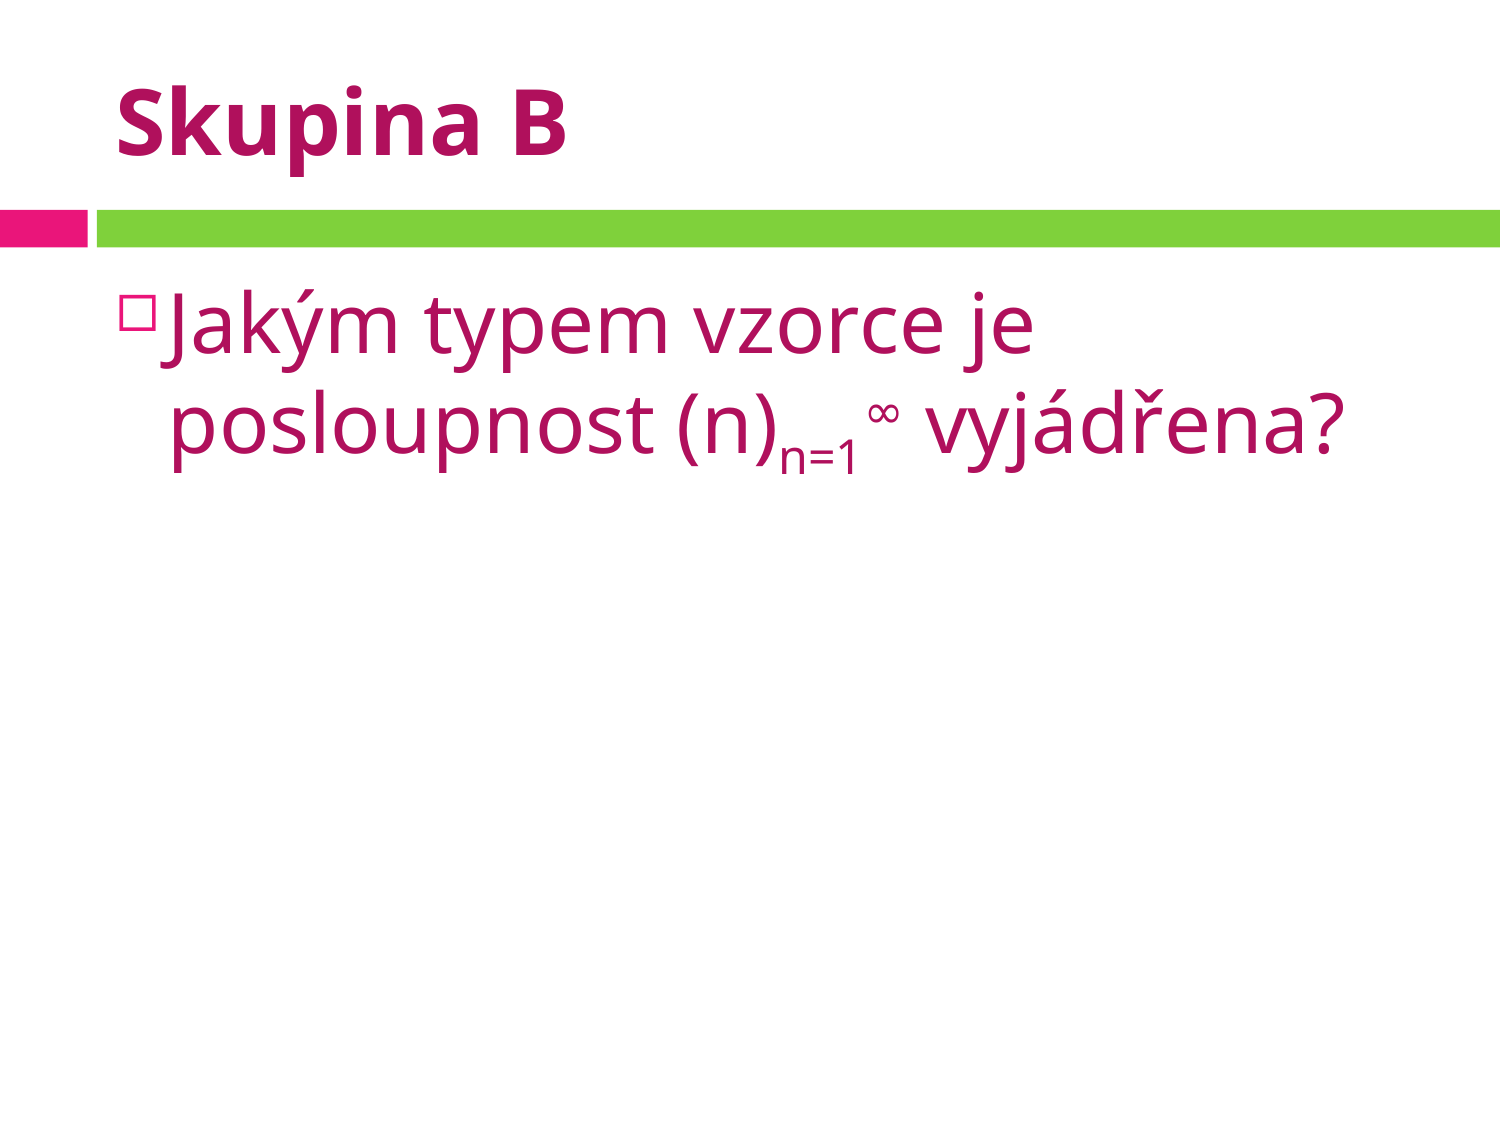

# Skupina B
Jakým typem vzorce je posloupnost (n)n=1∞ vyjádřena?